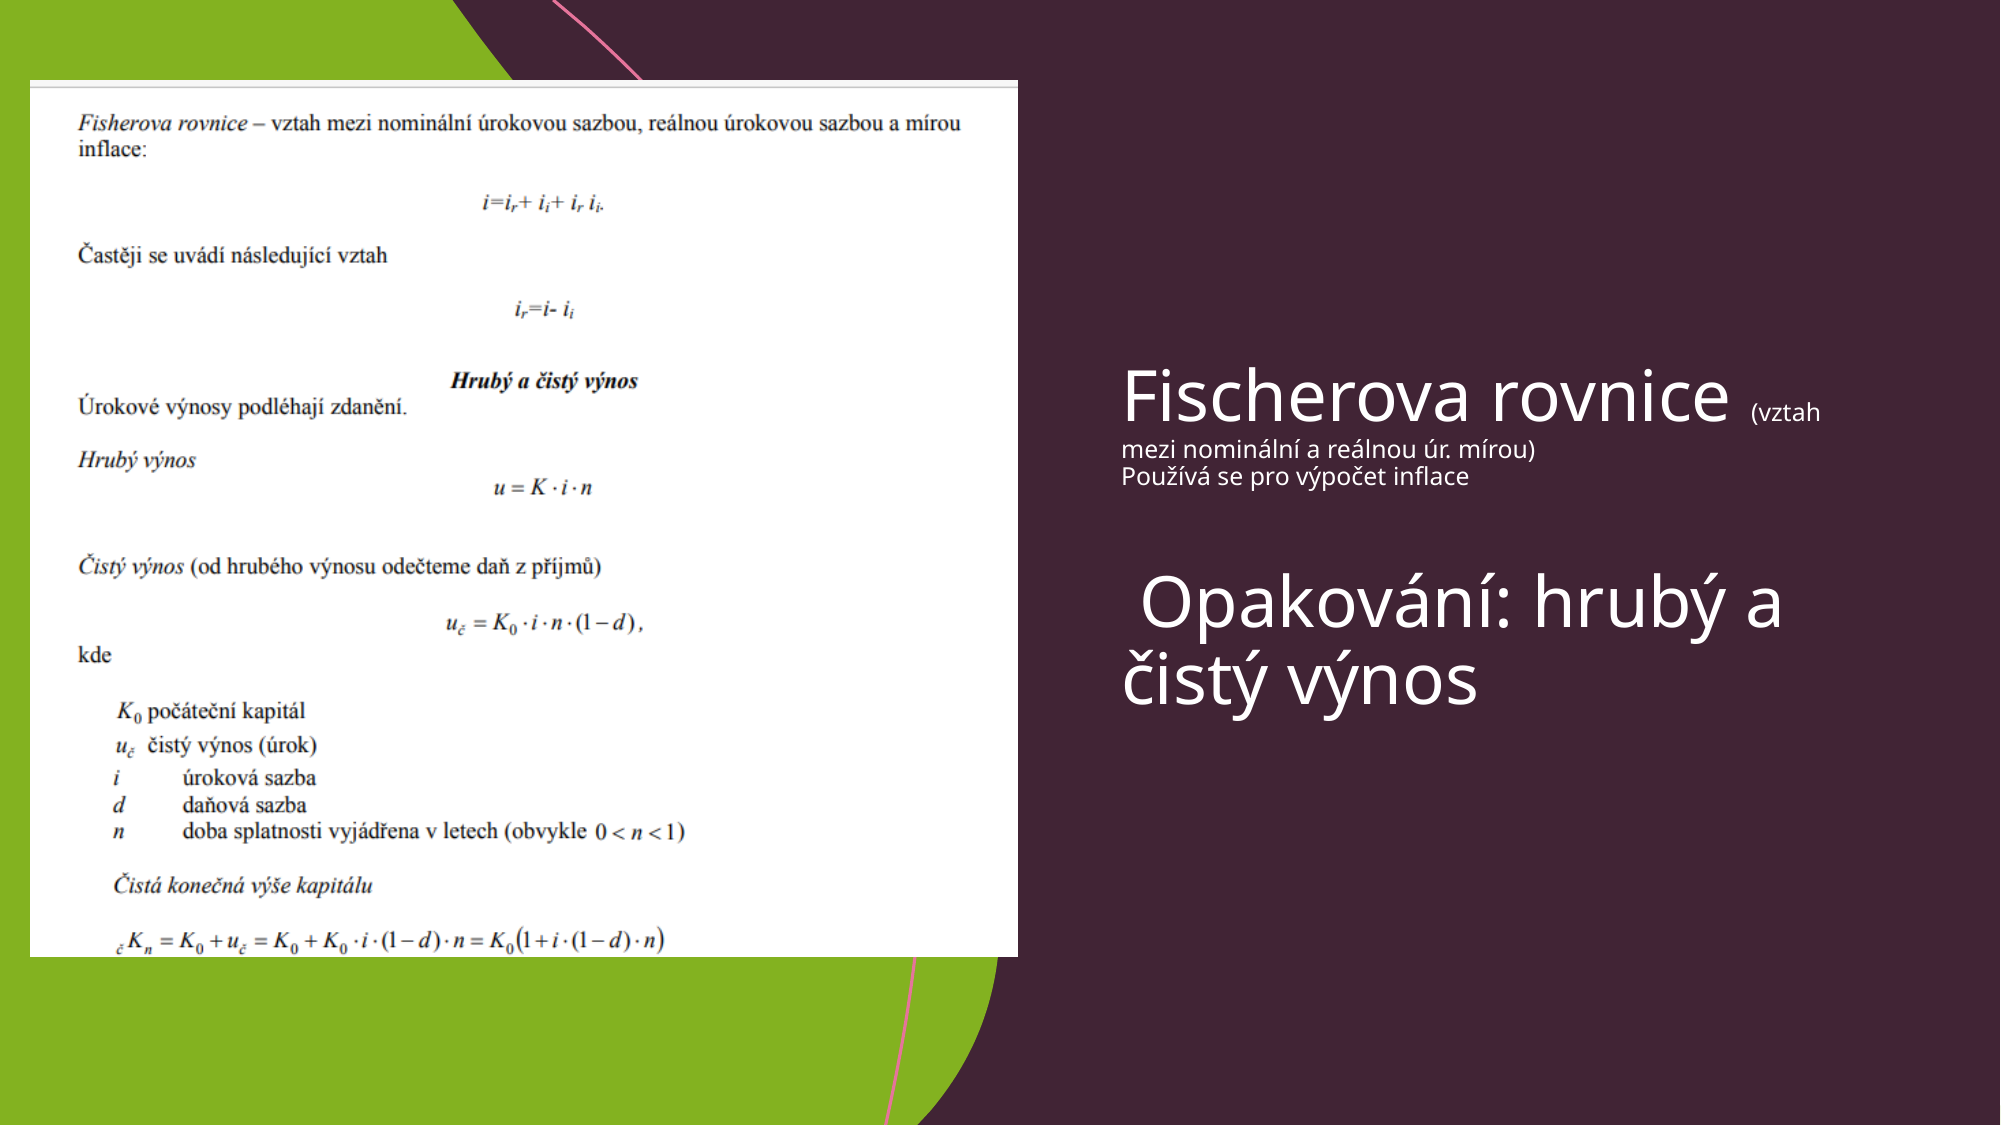

# Fischerova rovnice (vztah mezi nominální a reálnou úr. mírou) Používá se pro výpočet inflace Opakování: hrubý a čistý výnos